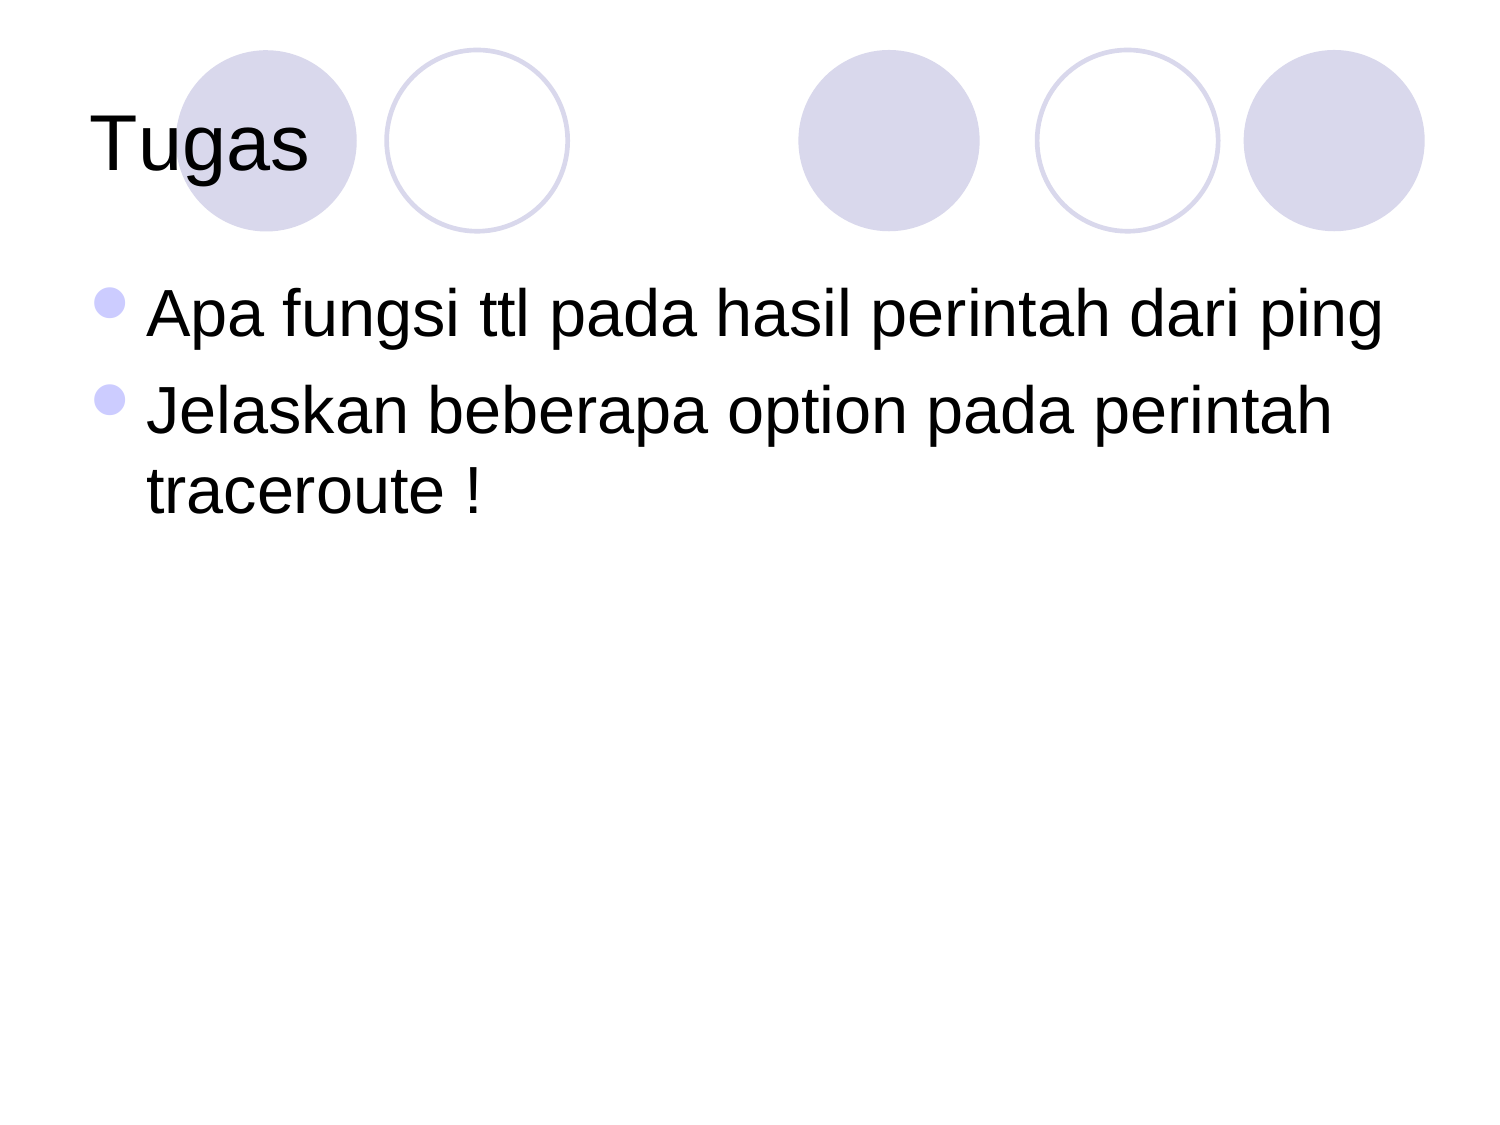

# Tugas
Apa fungsi ttl pada hasil perintah dari ping
Jelaskan beberapa option pada perintah traceroute !